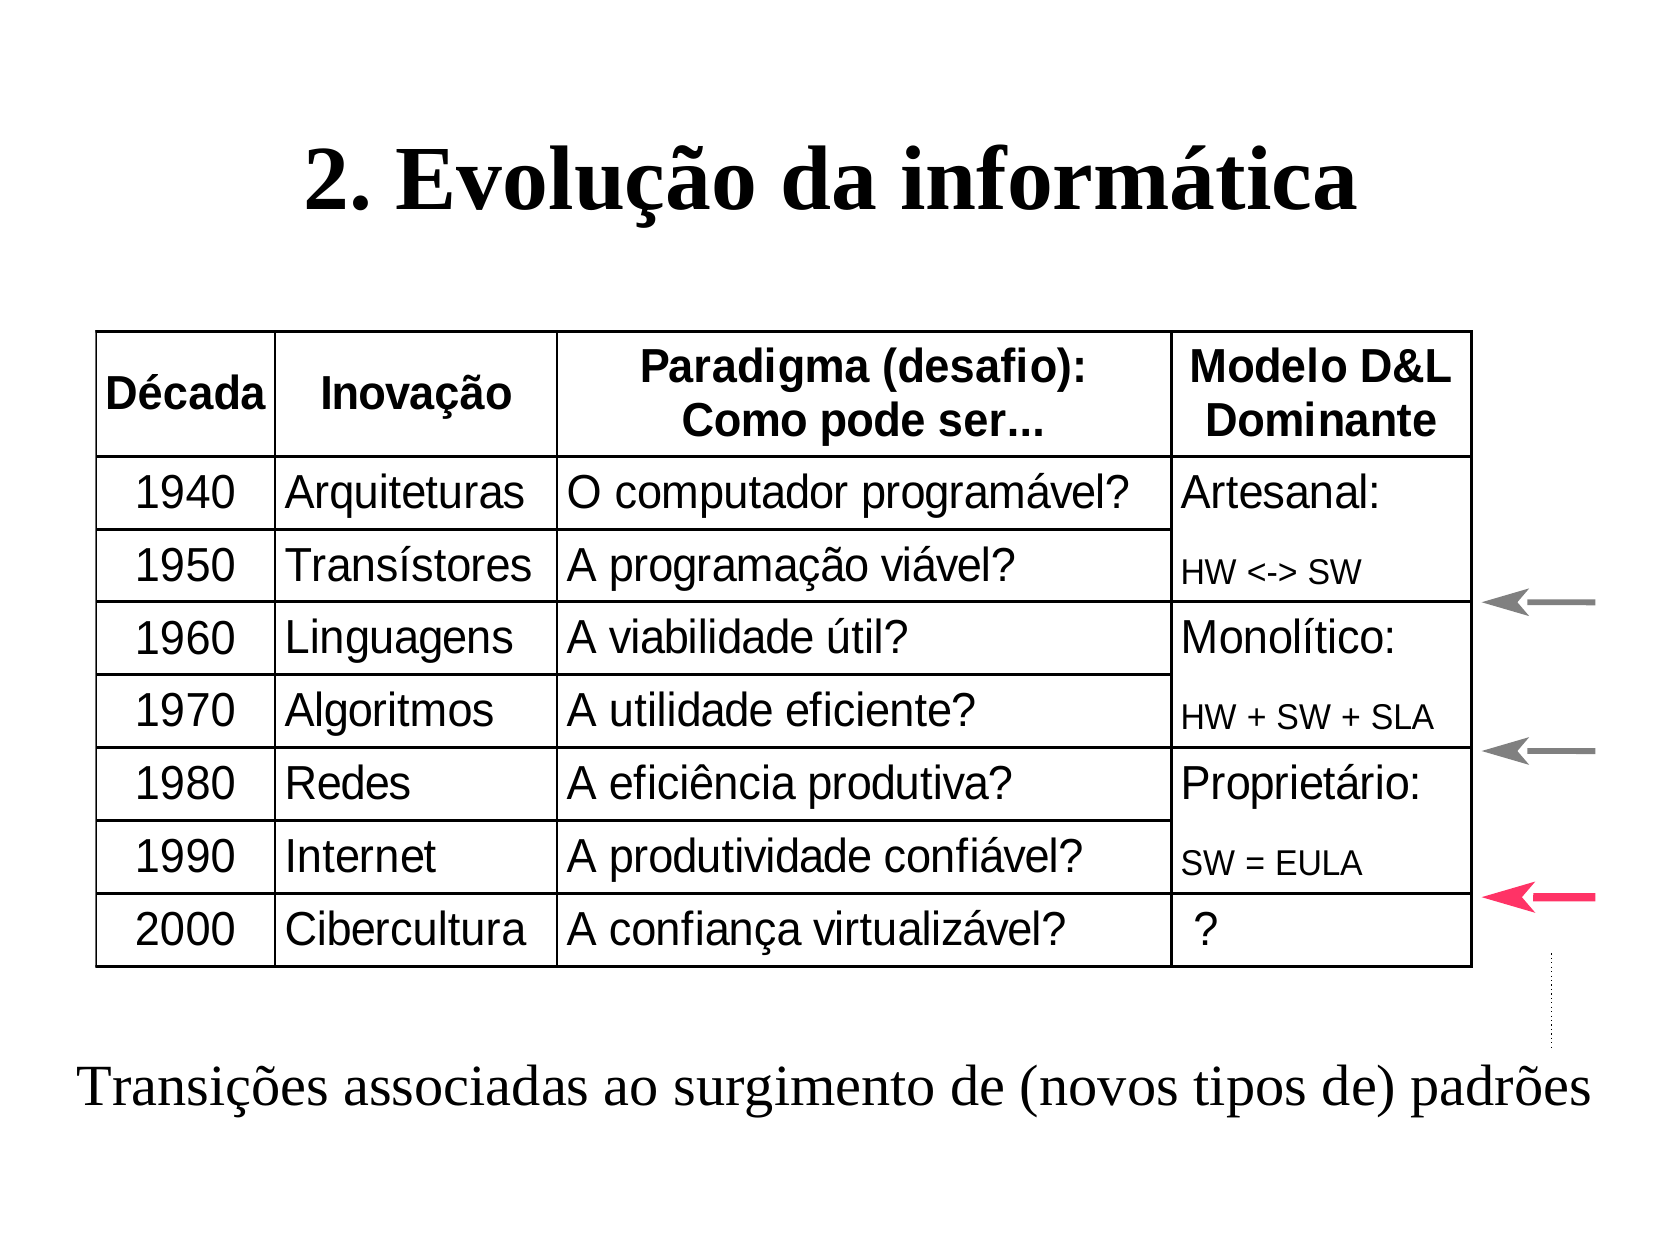

# 2. Evolução da informática
Transições associadas ao surgimento de (novos tipos de) padrões